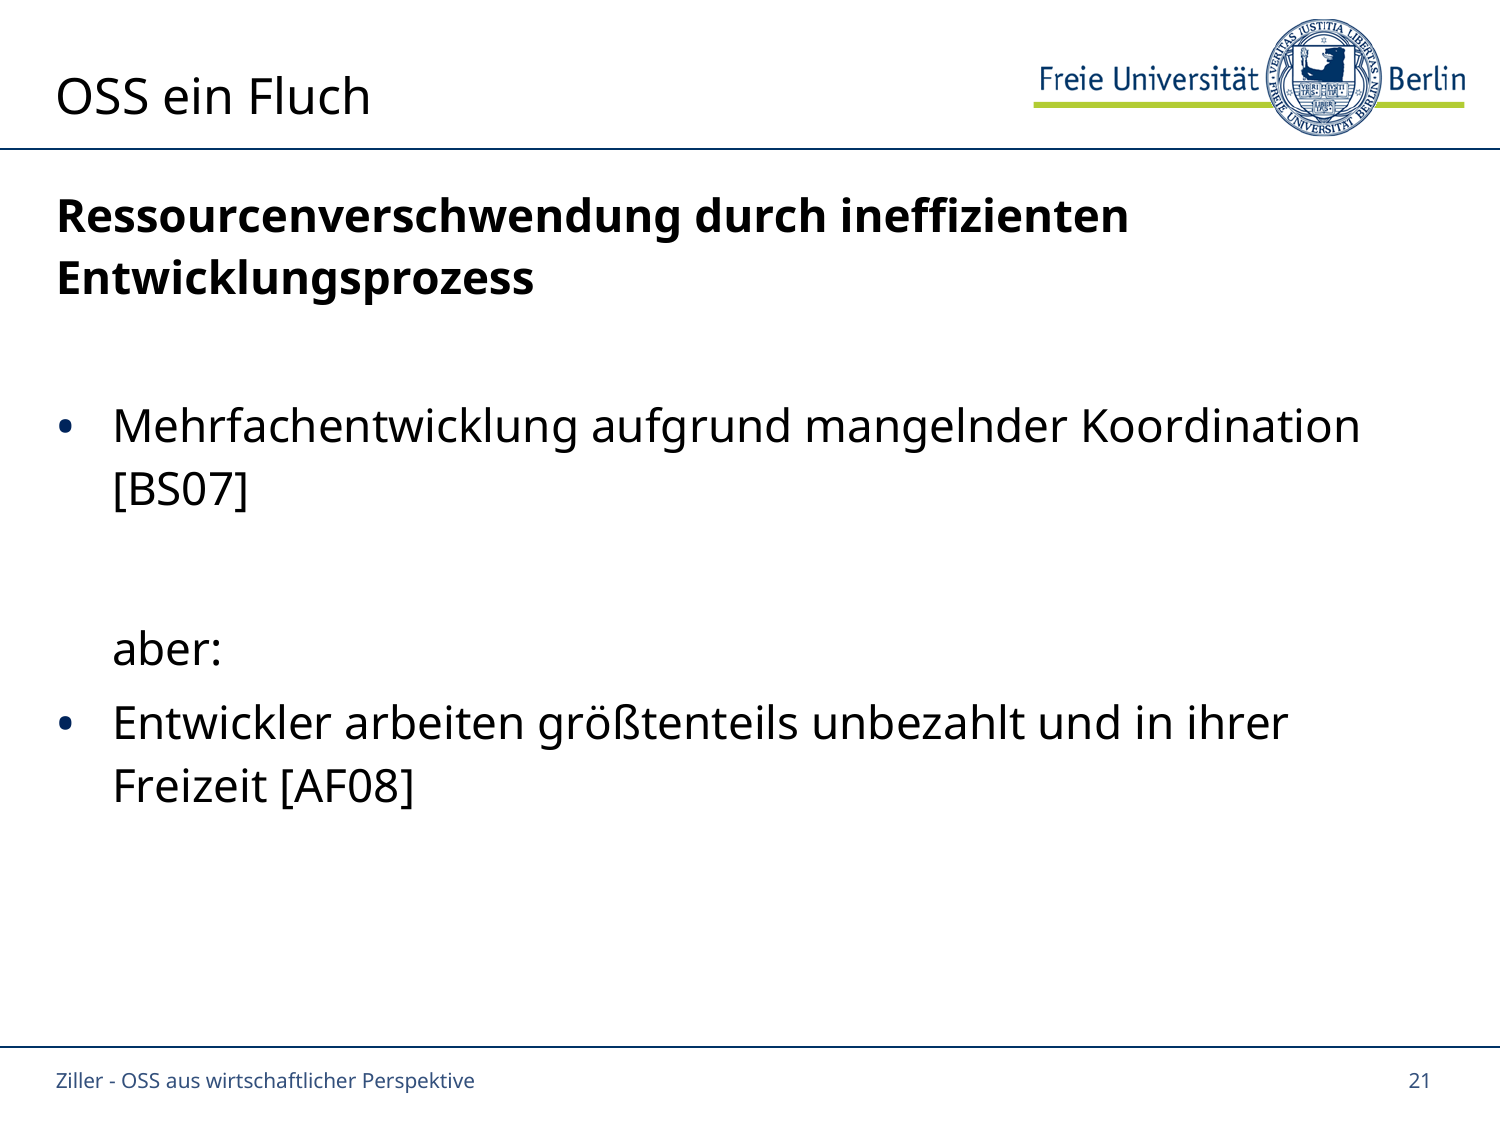

# OSS ein Fluch
Ressourcenverschwendung durch ineffizienten Entwicklungsprozess
Mehrfachentwicklung aufgrund mangelnder Koordination [BS07]
aber:
Entwickler arbeiten größtenteils unbezahlt und in ihrer Freizeit [AF08]
Ziller - OSS aus wirtschaftlicher Perspektive
21